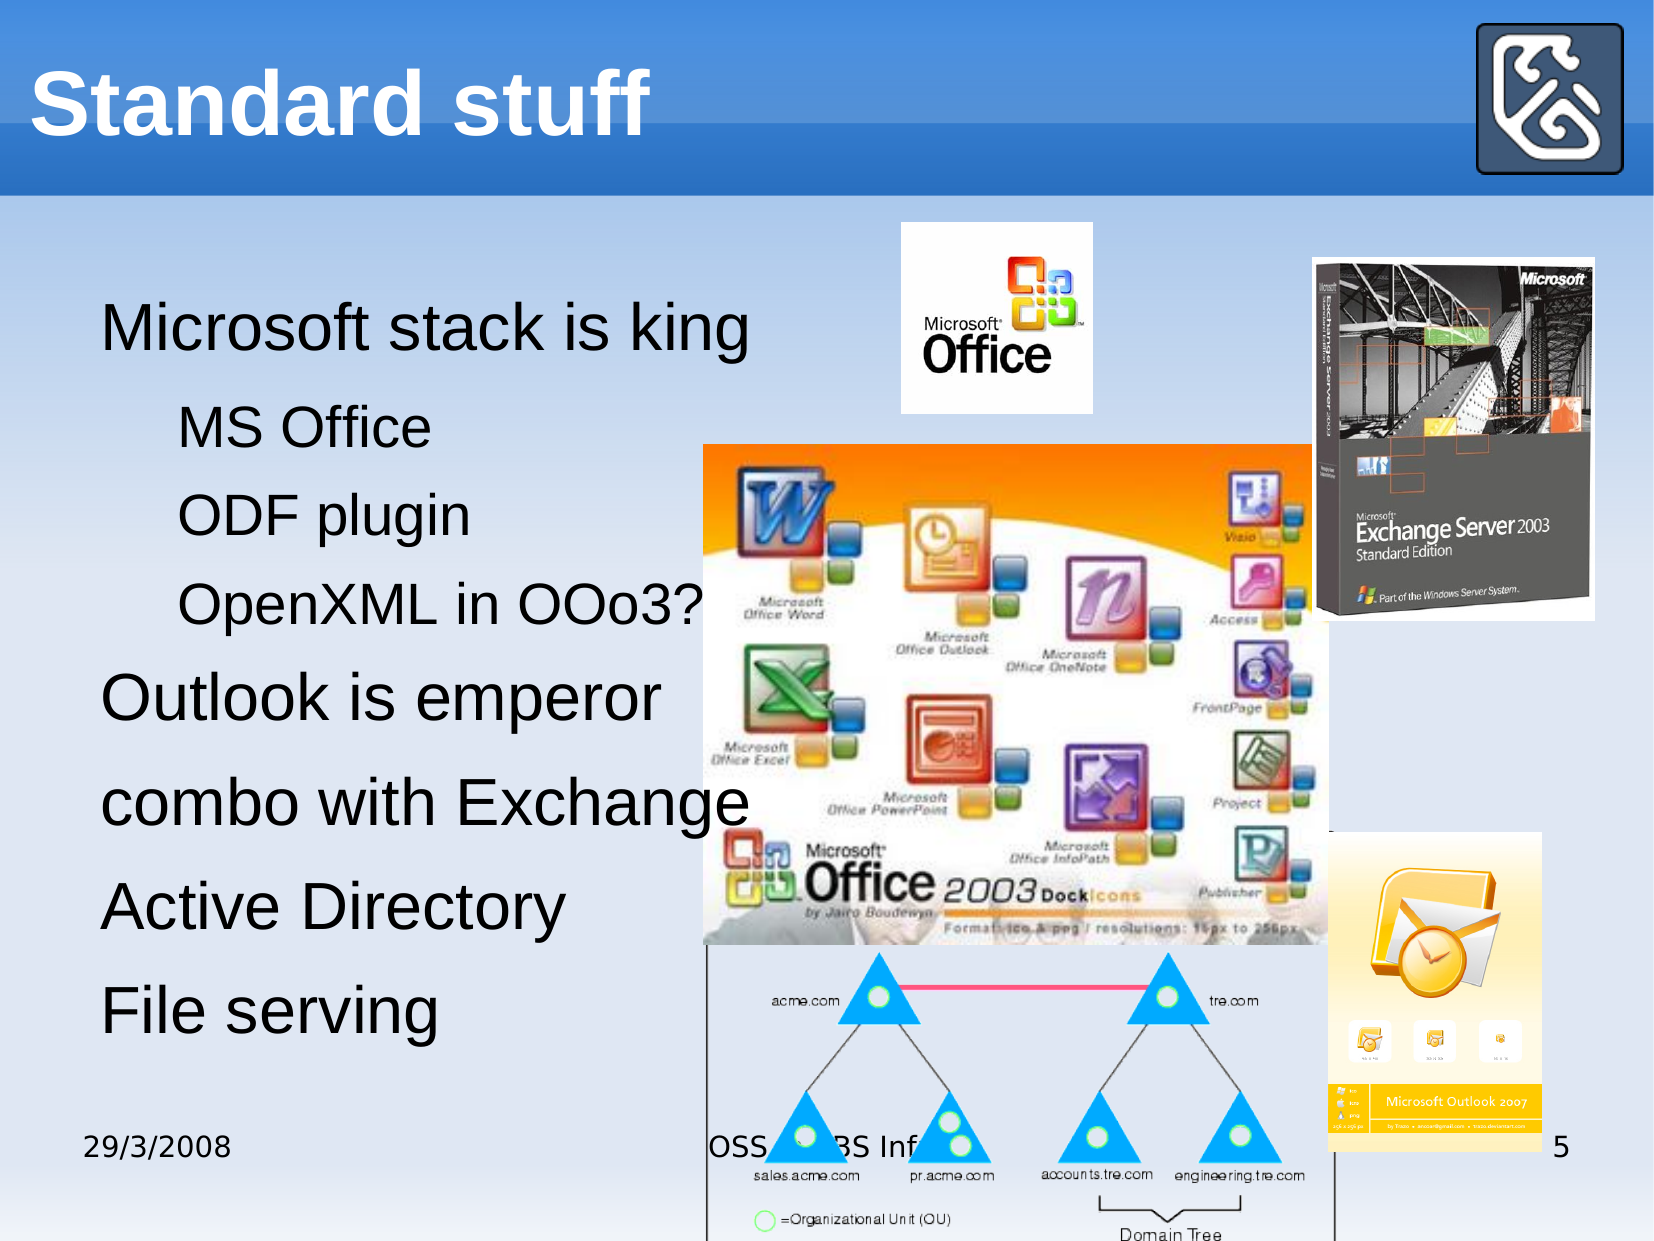

# Standard stuff
Microsoft stack is king
MS Office
ODF plugin
OpenXML in OOo3?
Outlook is emperor
combo with Exchange
Active Directory
File serving
29/3/2008
OSS in SBS Infra
5